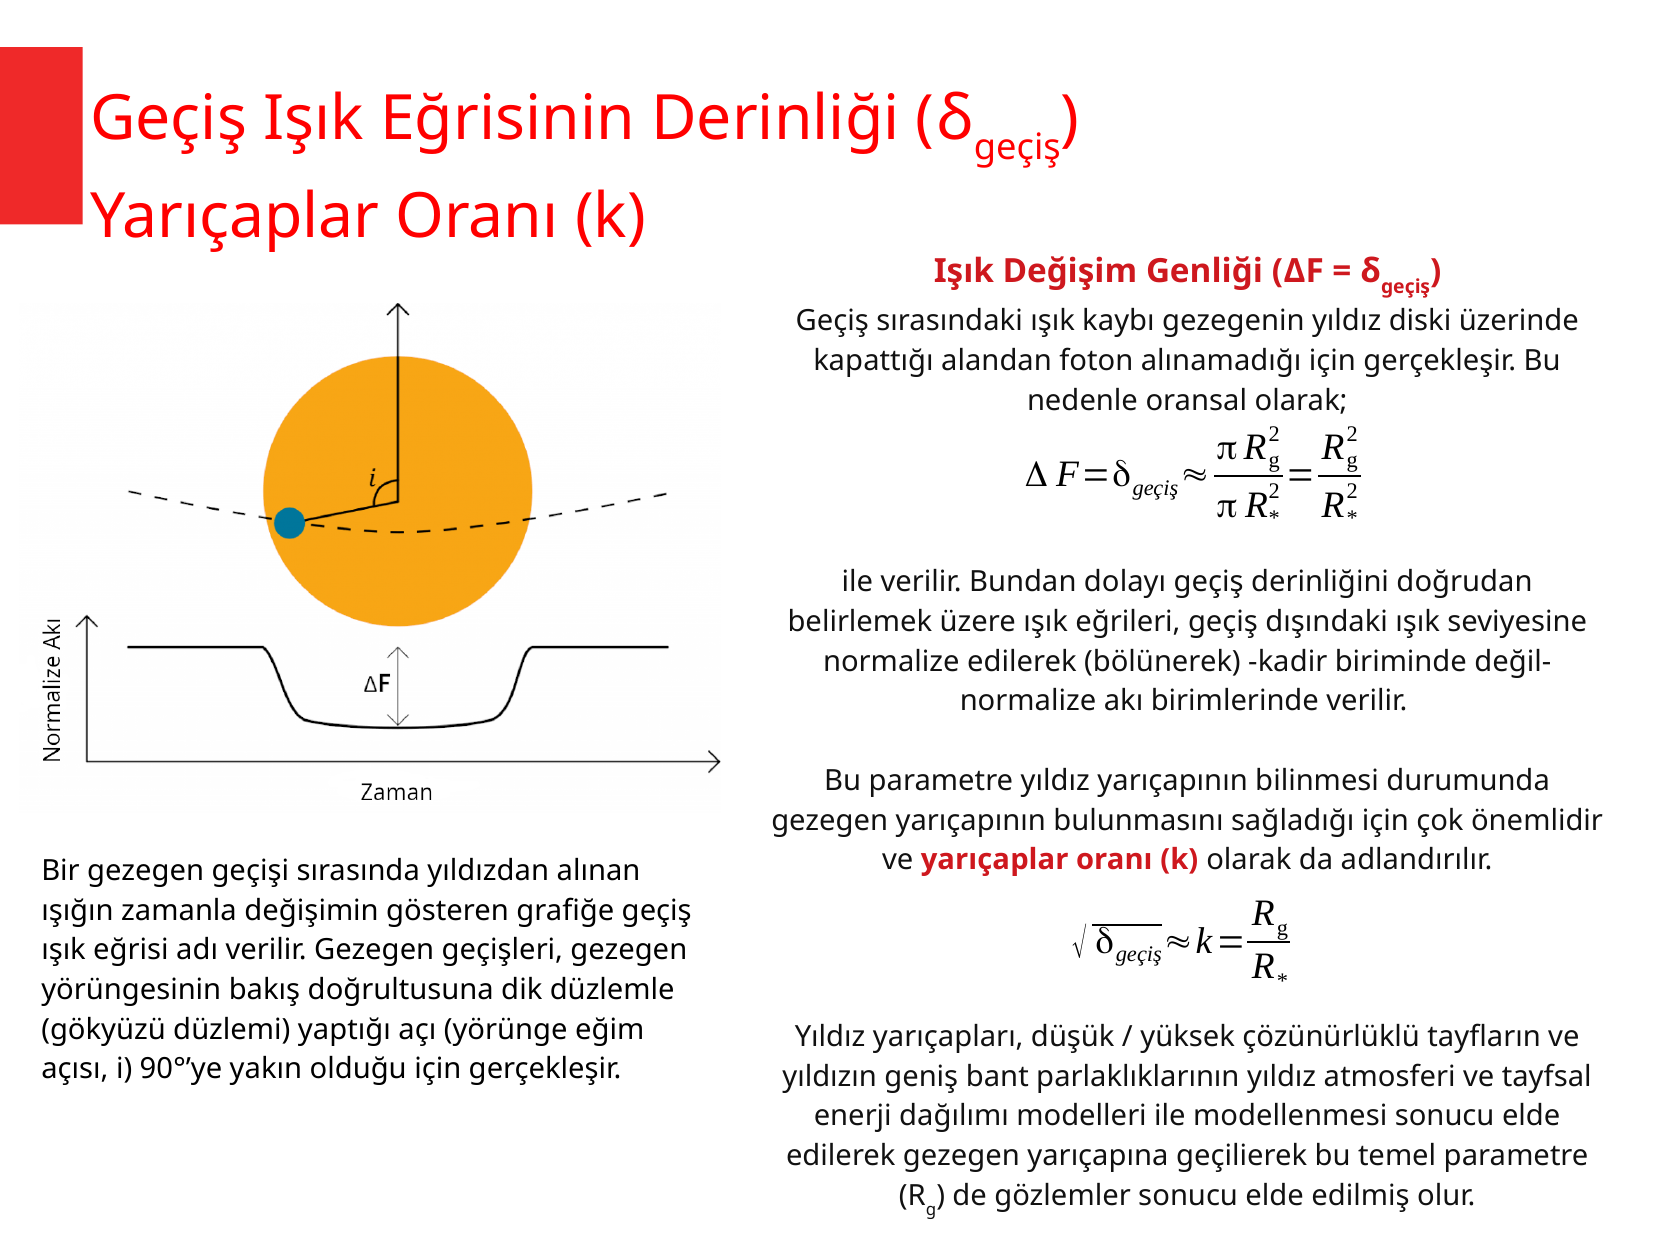

# Geçiş Işık Eğrisinin Derinliği (δgeçiş) Yarıçaplar Oranı (k)
Işık Değişim Genliği (ΔF = δgeçiş)
Geçiş sırasındaki ışık kaybı gezegenin yıldız diski üzerinde kapattığı alandan foton alınamadığı için gerçekleşir. Bu nedenle oransal olarak;
ile verilir. Bundan dolayı geçiş derinliğini doğrudan belirlemek üzere ışık eğrileri, geçiş dışındaki ışık seviyesine normalize edilerek (bölünerek) -kadir biriminde değil- normalize akı birimlerinde verilir.
Bu parametre yıldız yarıçapının bilinmesi durumunda gezegen yarıçapının bulunmasını sağladığı için çok önemlidir ve yarıçaplar oranı (k) olarak da adlandırılır.
Bir gezegen geçişi sırasında yıldızdan alınan ışığın zamanla değişimin gösteren grafiğe geçiş ışık eğrisi adı verilir. Gezegen geçişleri, gezegen yörüngesinin bakış doğrultusuna dik düzlemle (gökyüzü düzlemi) yaptığı açı (yörünge eğim açısı, i) 90°’ye yakın olduğu için gerçekleşir.
Yıldız yarıçapları, düşük / yüksek çözünürlüklü tayfların ve yıldızın geniş bant parlaklıklarının yıldız atmosferi ve tayfsal enerji dağılımı modelleri ile modellenmesi sonucu elde edilerek gezegen yarıçapına geçilierek bu temel parametre (Rg) de gözlemler sonucu elde edilmiş olur.